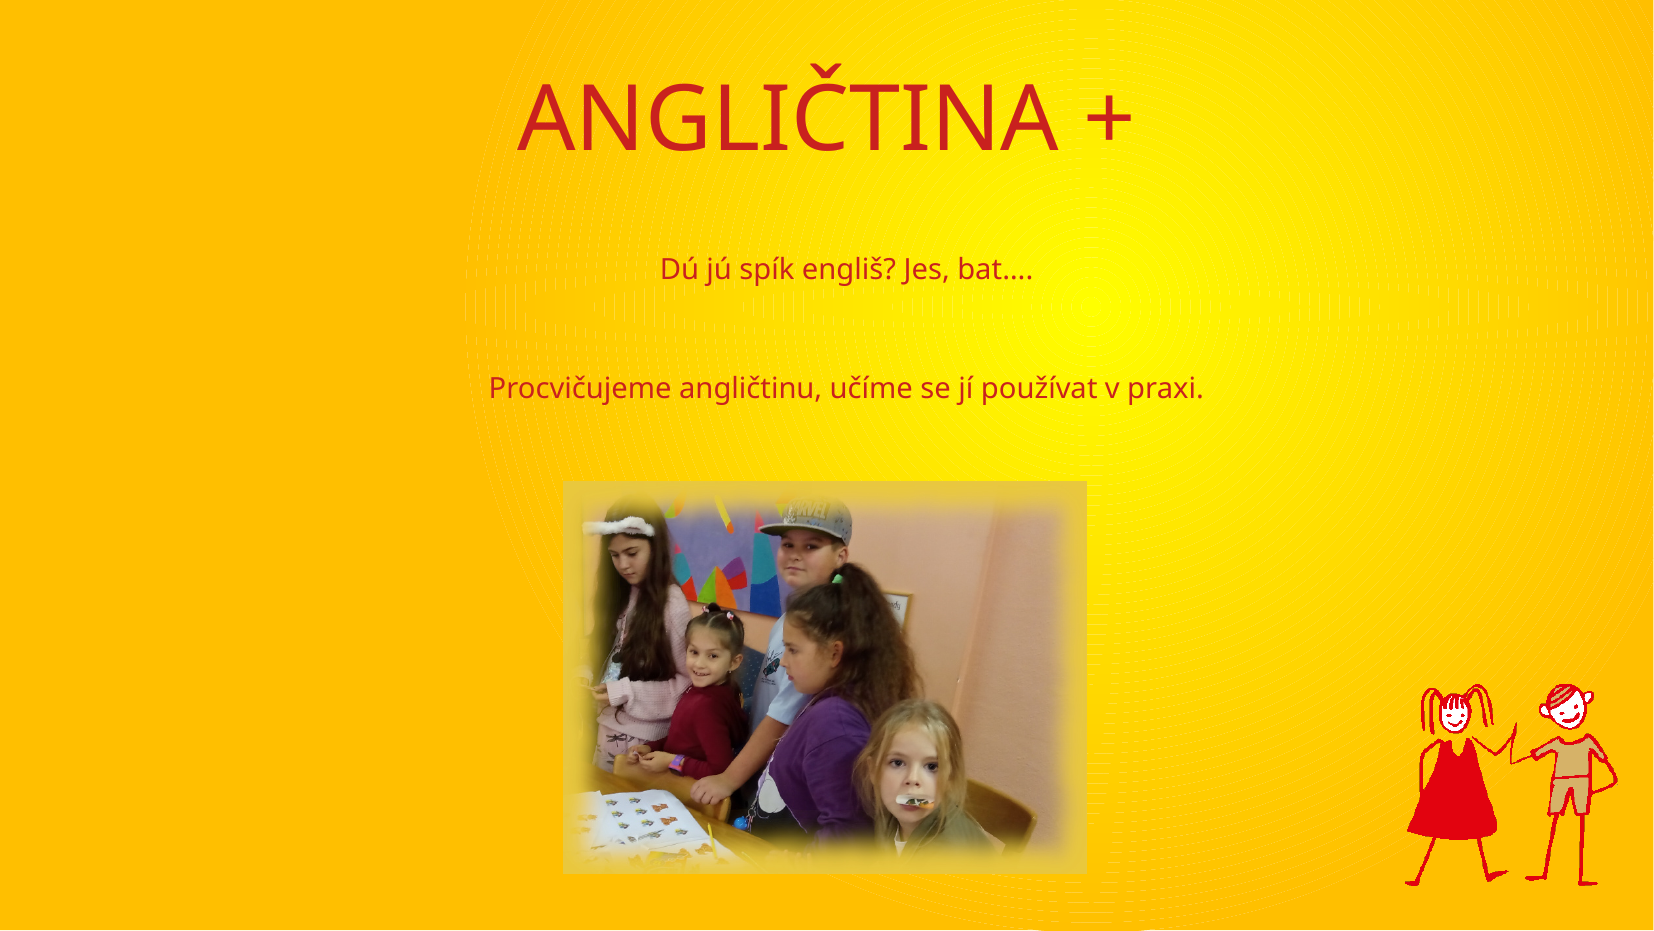

# ANGLIČTINA +
Dú jú spík engliš? Jes, bat….
Procvičujeme angličtinu, učíme se jí používat v praxi.